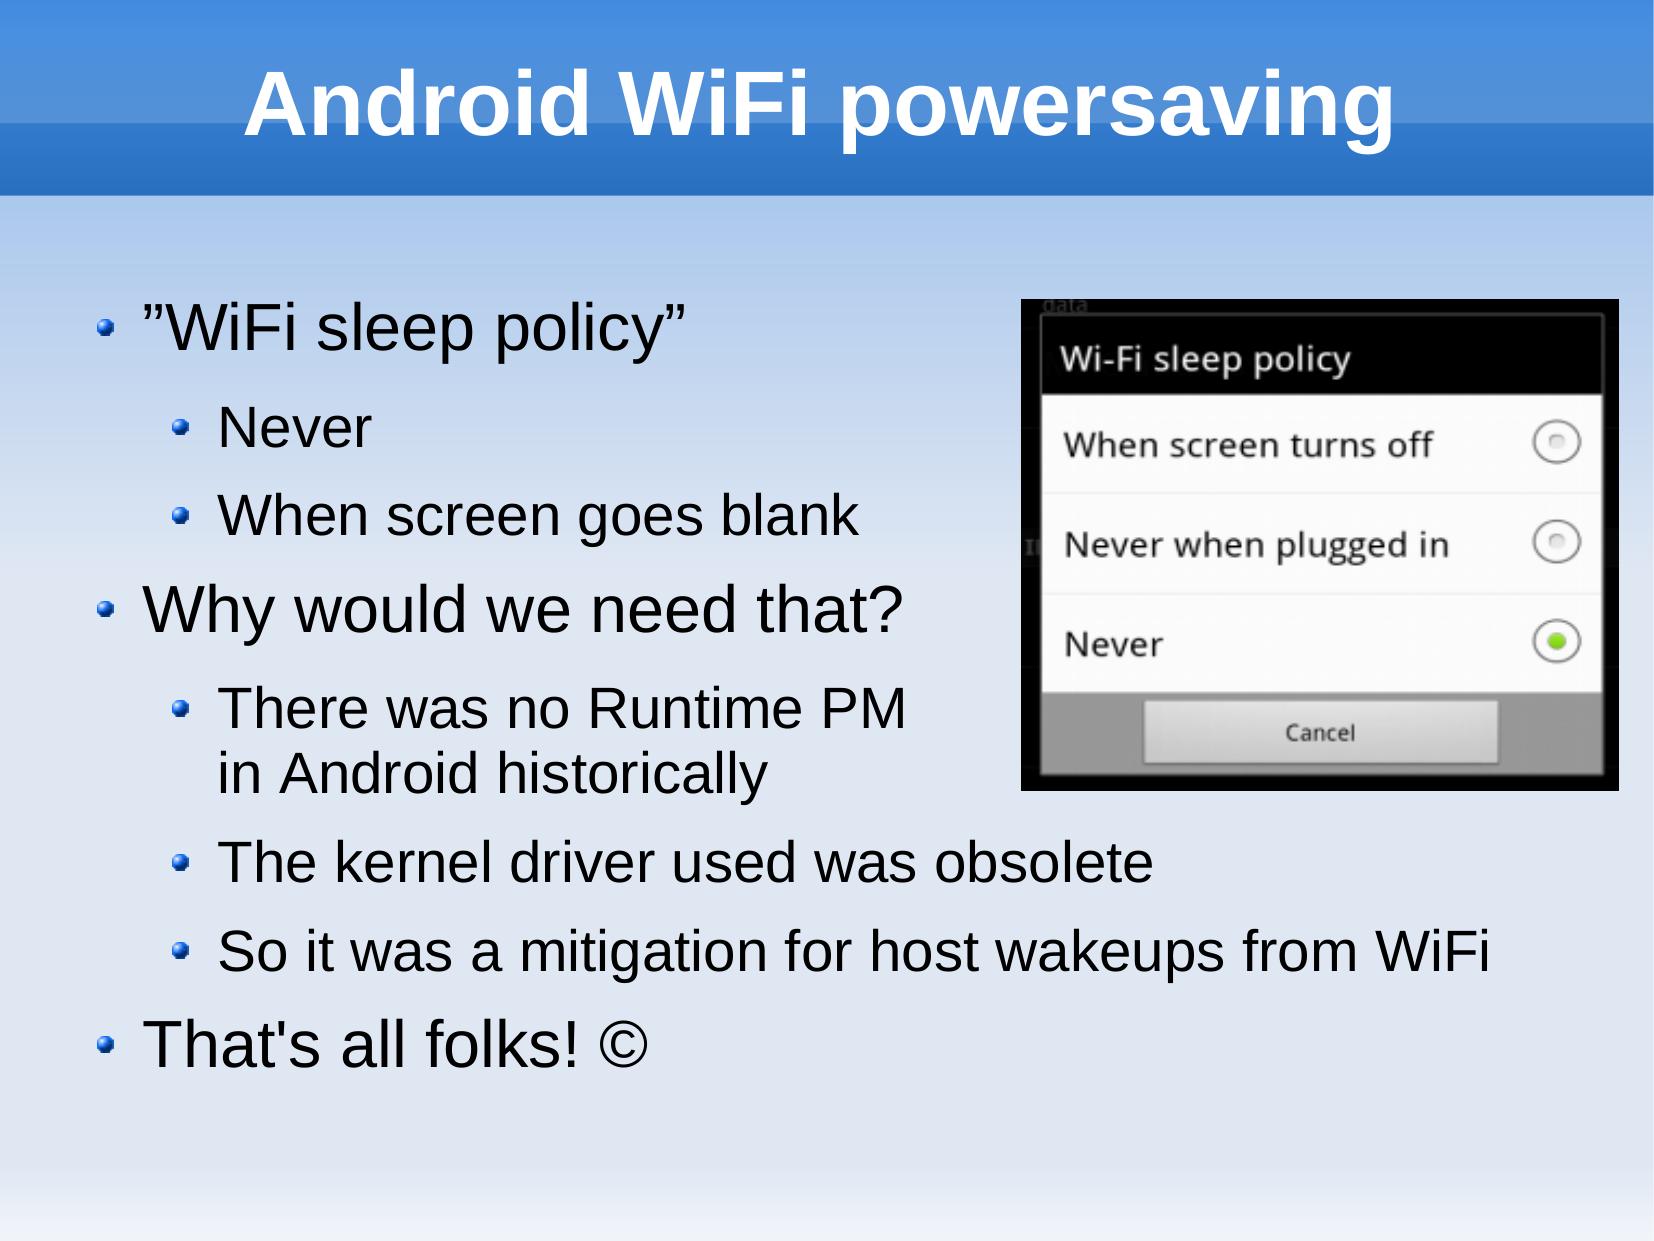

# Android WiFi powersaving
”WiFi sleep policy”
Never
When screen goes blank
Why would we need that?
There was no Runtime PM
in Android historically
The kernel driver used was obsolete
So it was a mitigation for host wakeups from WiFi
That's all folks! ©